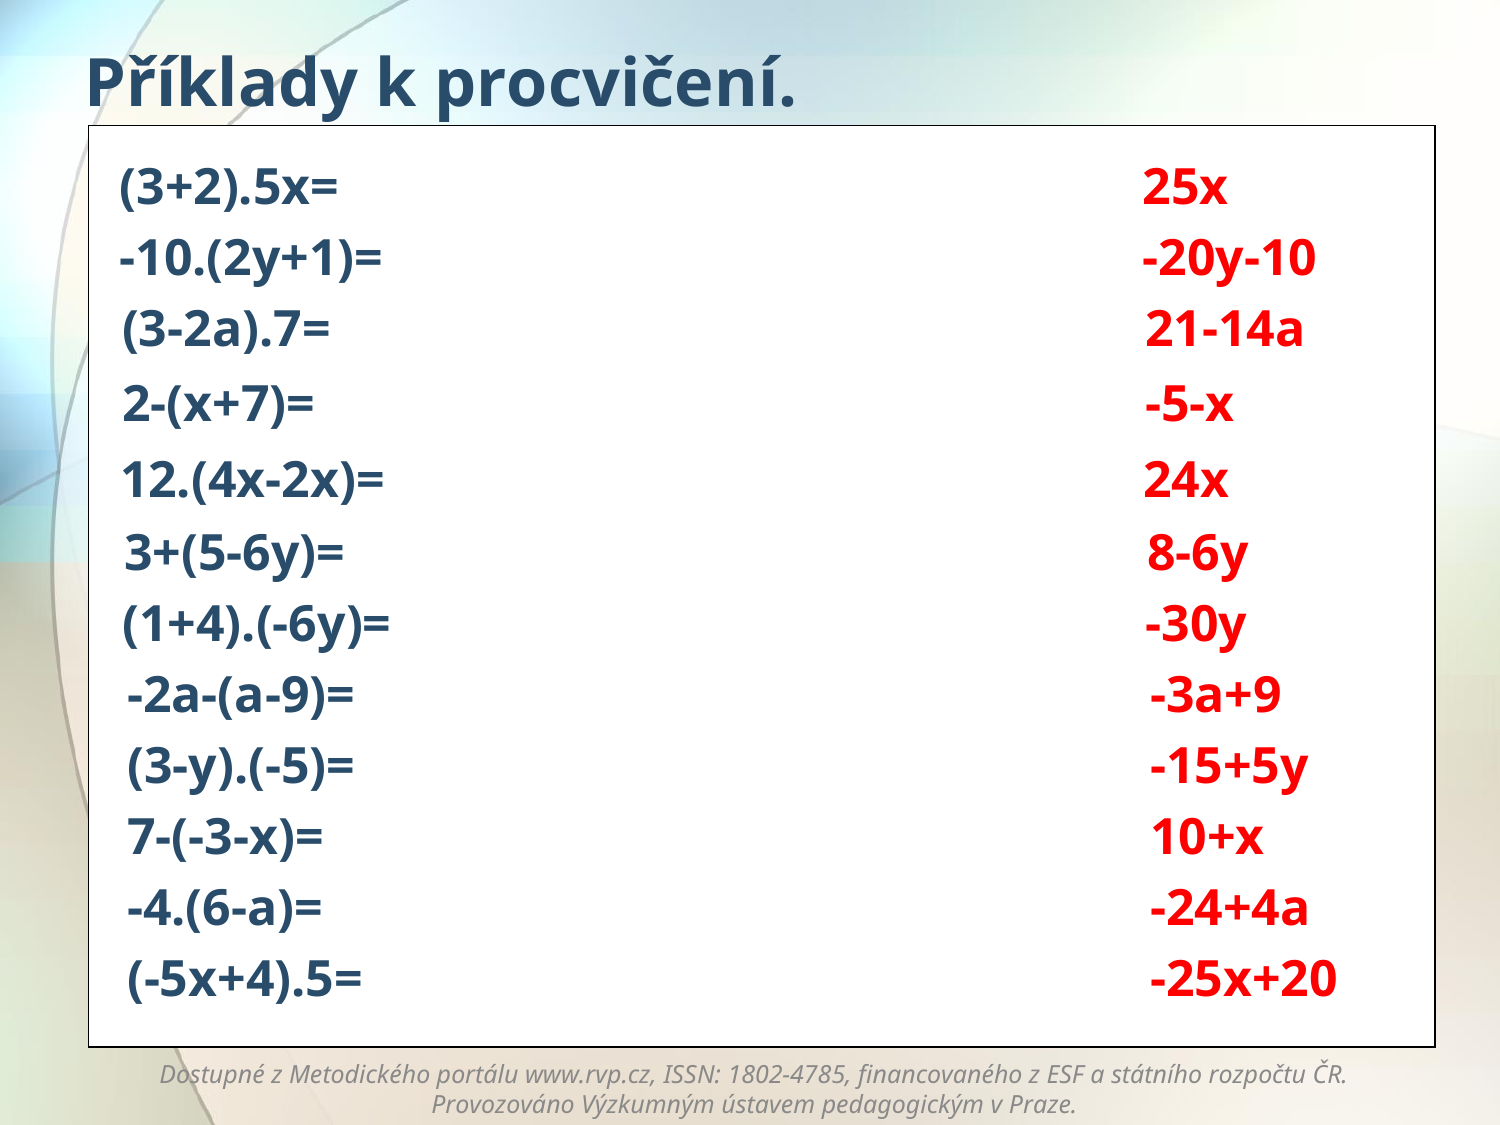

Příklady k procvičení.
(3+2).5x=
25x
-10.(2y+1)=
-20y-10
(3-2a).7=
21-14a
2-(x+7)=
-5-x
12.(4x-2x)=
24x
3+(5-6y)=
8-6y
(1+4).(-6y)=
-30y
-2a-(a-9)=
-3a+9
(3-y).(-5)=
-15+5y
7-(-3-x)=
10+x
-4.(6-a)=
-24+4a
(-5x+4).5=
-25x+20